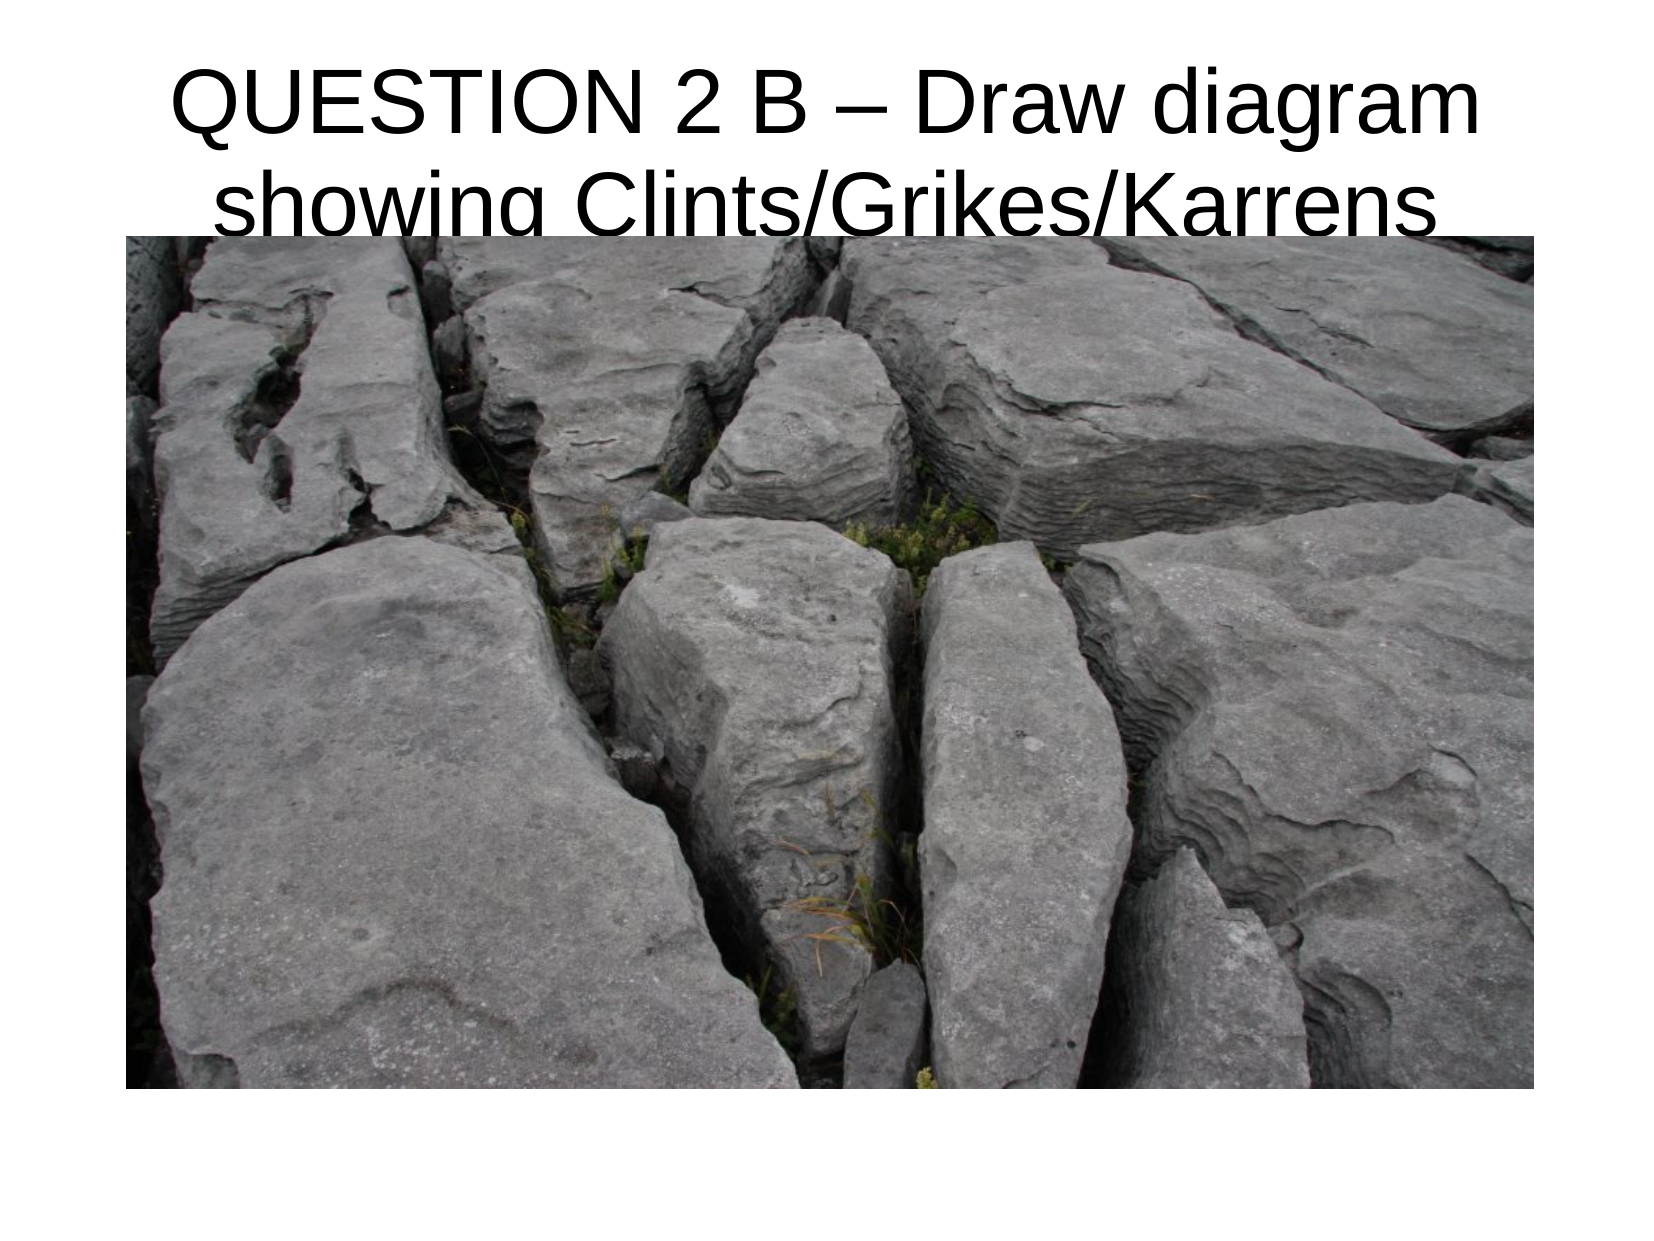

# QUESTION 2 B – Draw diagram showing Clints/Grikes/Karrens